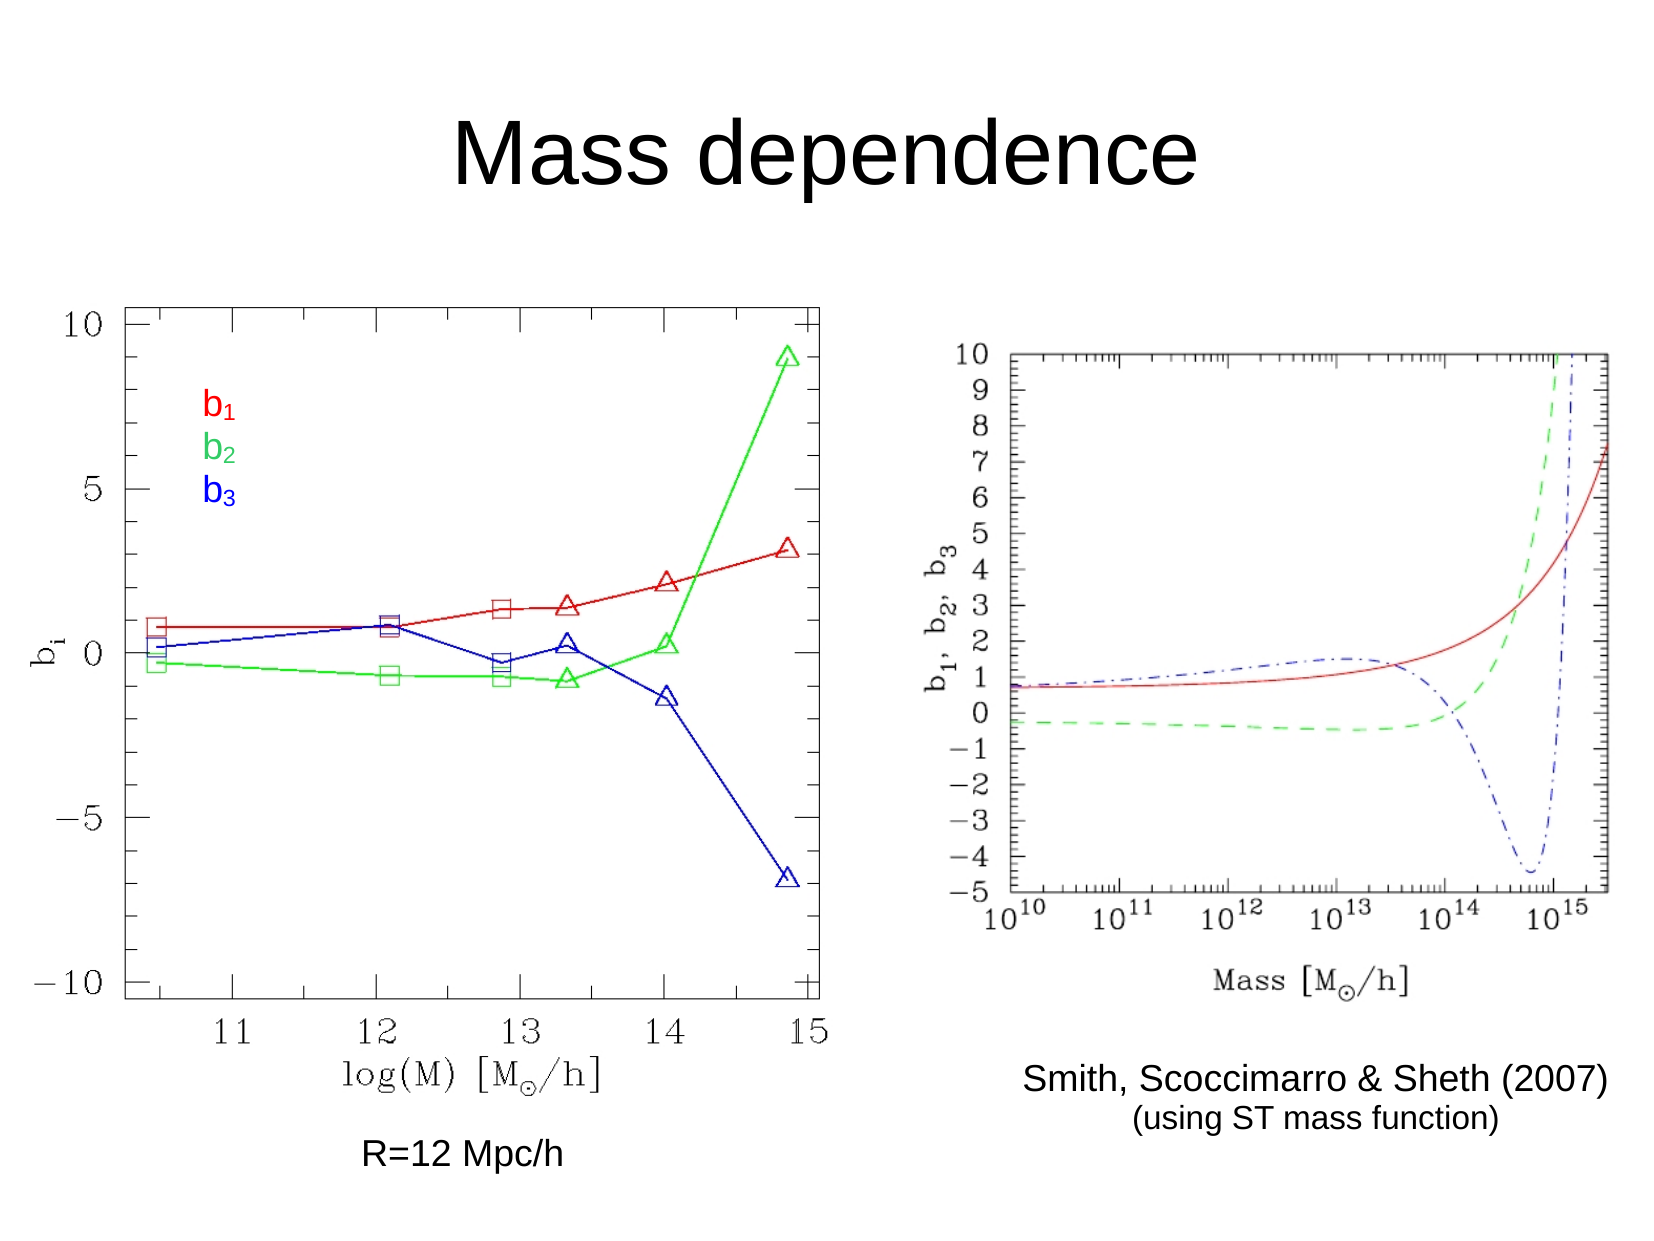

# Mass dependence
b1
b2
b3
Smith, Scoccimarro & Sheth (2007)
(using ST mass function)
R=12 Mpc/h